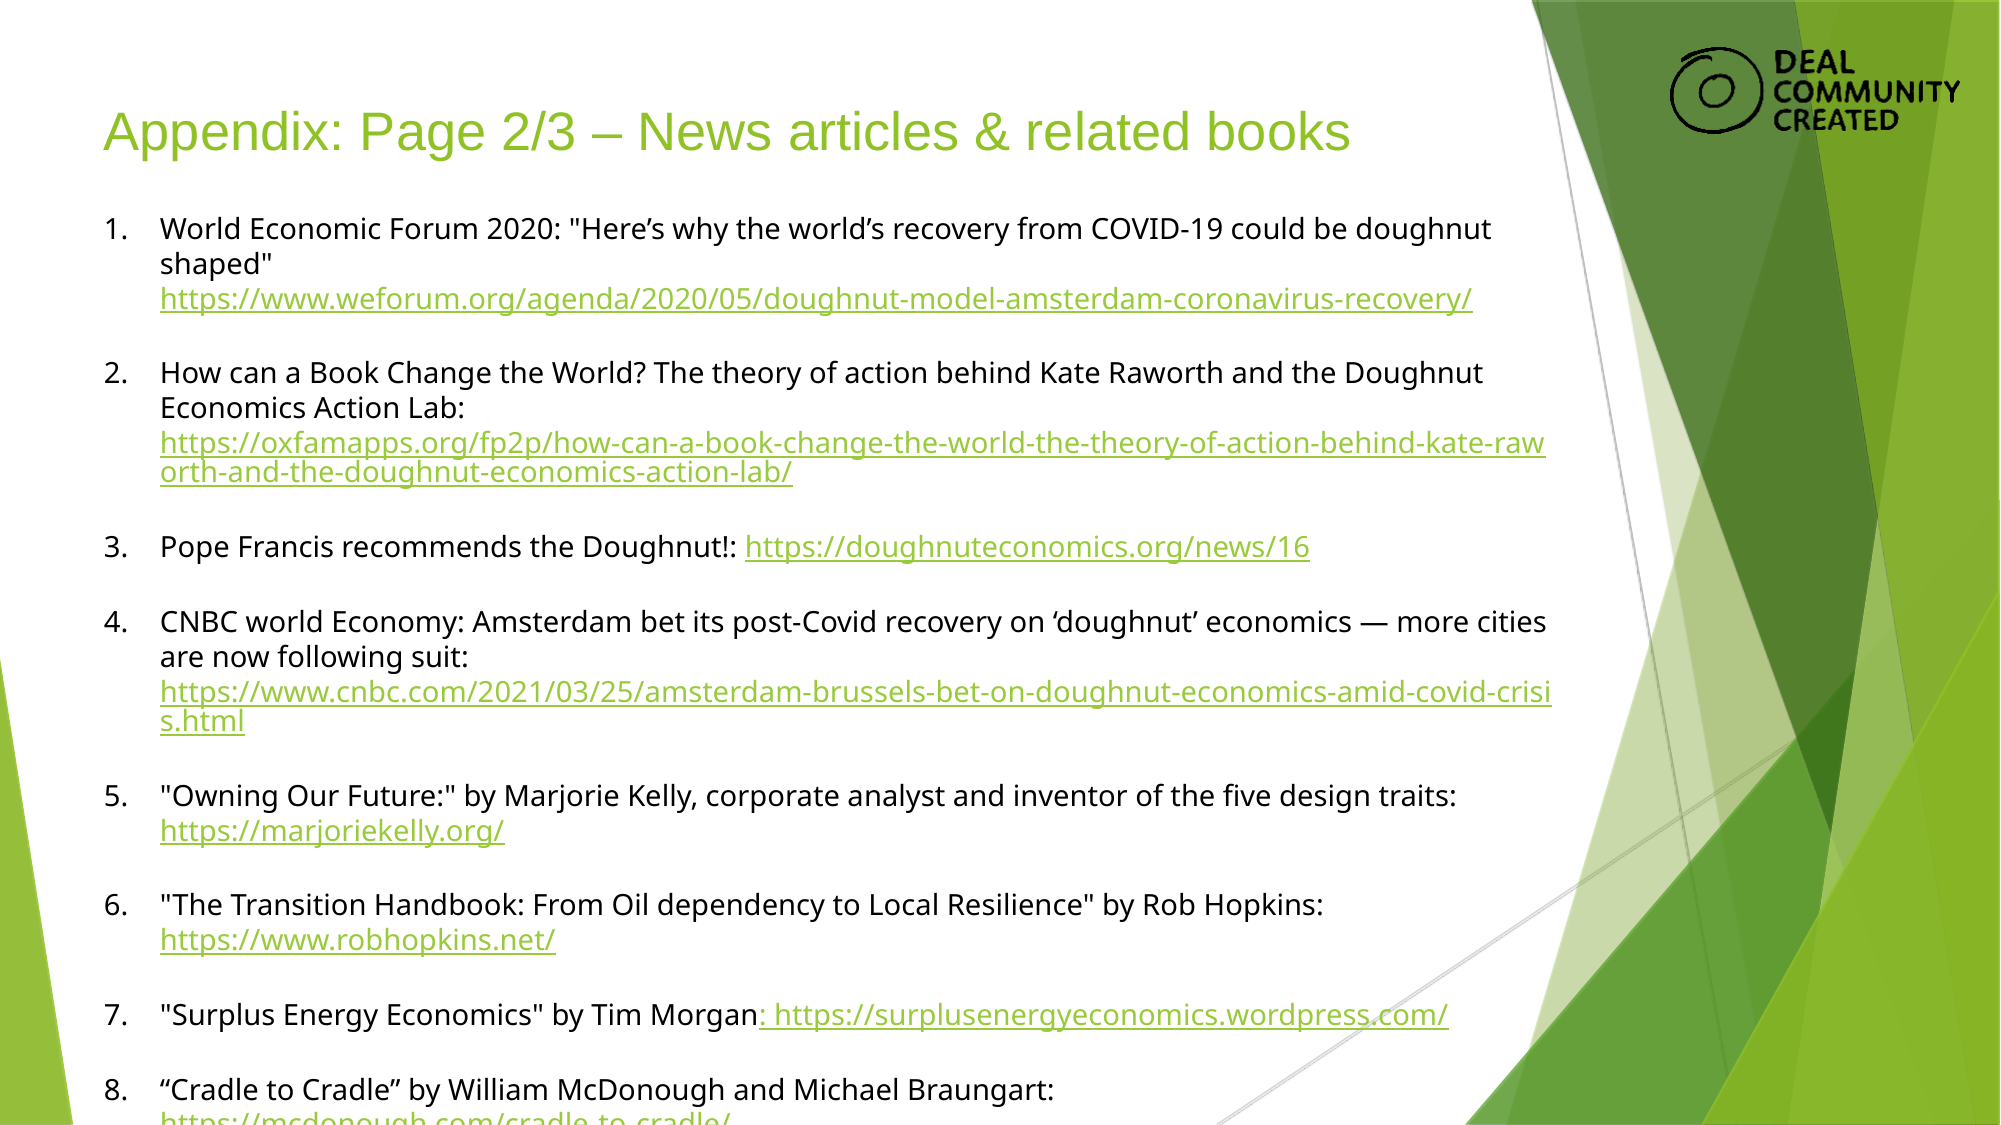

Appendix: Page 2/3 – News articles & related books
World Economic Forum 2020: "Here’s why the world’s recovery from COVID-19 could be doughnut shaped" https://www.weforum.org/agenda/2020/05/doughnut-model-amsterdam-coronavirus-recovery/
How can a Book Change the World? The theory of action behind Kate Raworth and the Doughnut Economics Action Lab: https://oxfamapps.org/fp2p/how-can-a-book-change-the-world-the-theory-of-action-behind-kate-raworth-and-the-doughnut-economics-action-lab/
Pope Francis recommends the Doughnut!: https://doughnuteconomics.org/news/16
CNBC world Economy: Amsterdam bet its post-Covid recovery on ‘doughnut’ economics — more cities are now following suit: https://www.cnbc.com/2021/03/25/amsterdam-brussels-bet-on-doughnut-economics-amid-covid-crisis.html
"Owning Our Future:" by Marjorie Kelly, corporate analyst and inventor of the five design traits: https://marjoriekelly.org/
"The Transition Handbook: From Oil dependency to Local Resilience" by Rob Hopkins: https://www.robhopkins.net/
"Surplus Energy Economics" by Tim Morgan: https://surplusenergyeconomics.wordpress.com/
“Cradle to Cradle” by William McDonough and Michael Braungart: https://mcdonough.com/cradle-to-cradle/